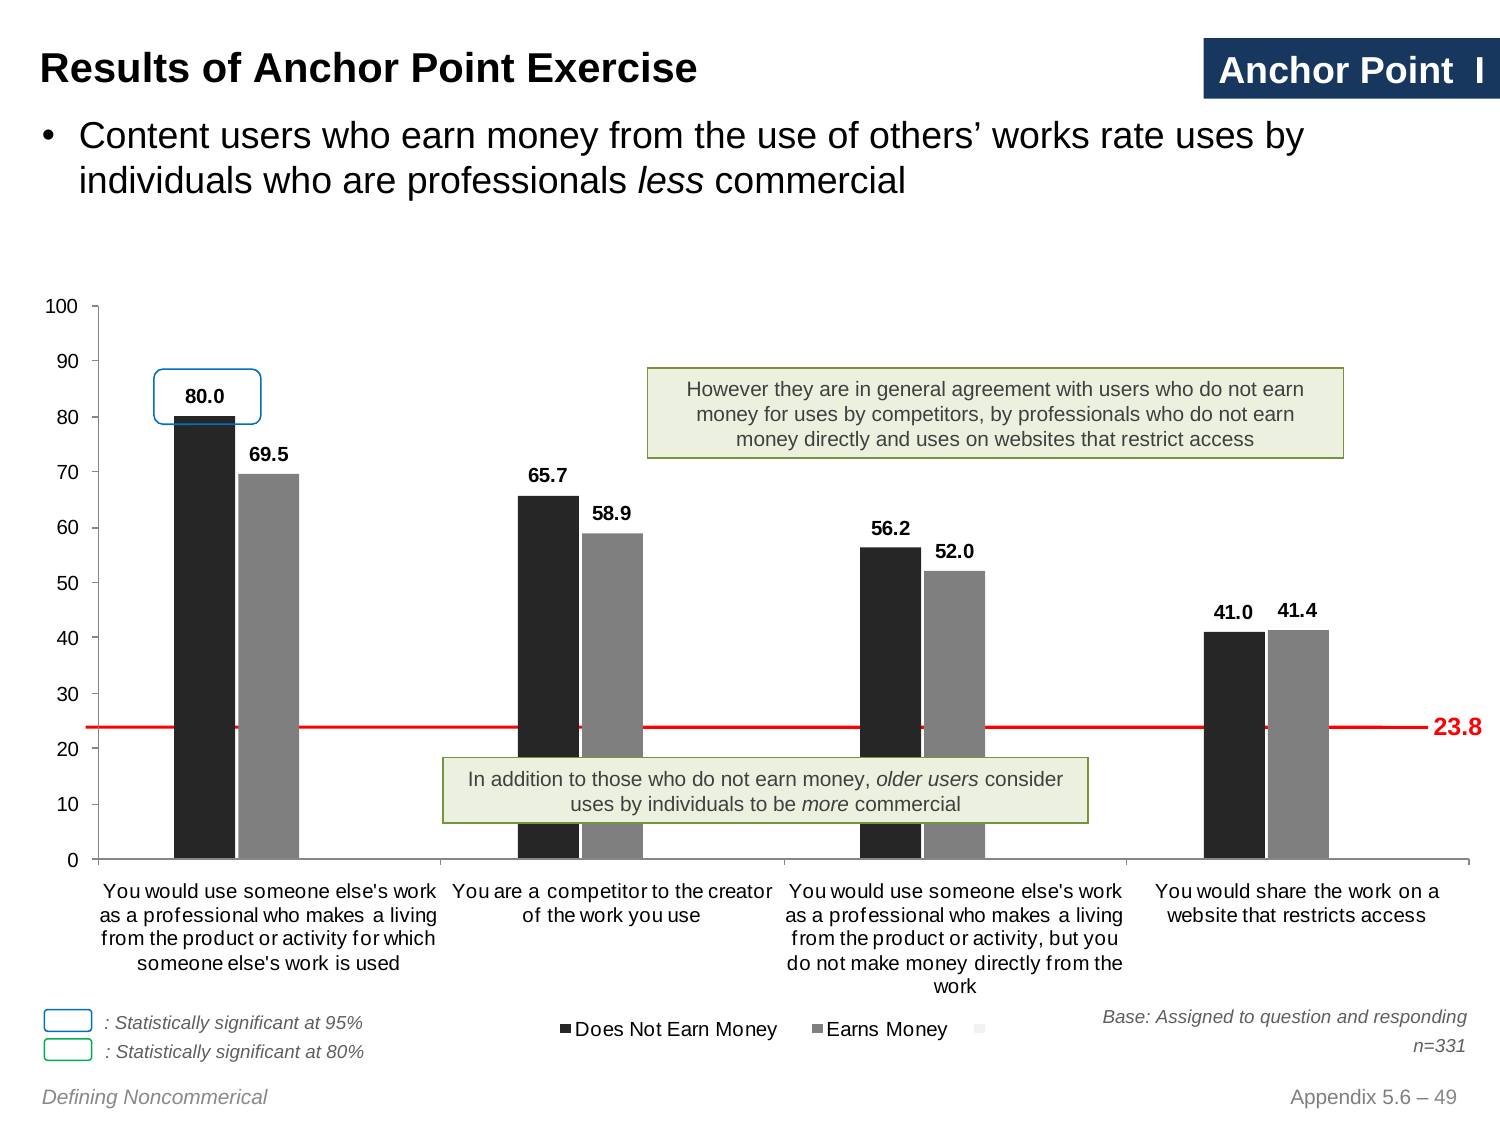

Results of Anchor Point Exercise
Anchor Point I
Content users who earn money from the use of others’ works rate uses by individuals who are professionals less commercial
However they are in general agreement with users who do not earn money for uses by competitors, by professionals who do not earn money directly and uses on websites that restrict access
23.8
In addition to those who do not earn money, older users consider uses by individuals to be more commercial
Base: Assigned to question and responding
n=331
: Statistically significant at 95%
: Statistically significant at 80%
Defining Noncommerical
Appendix 5.6 –